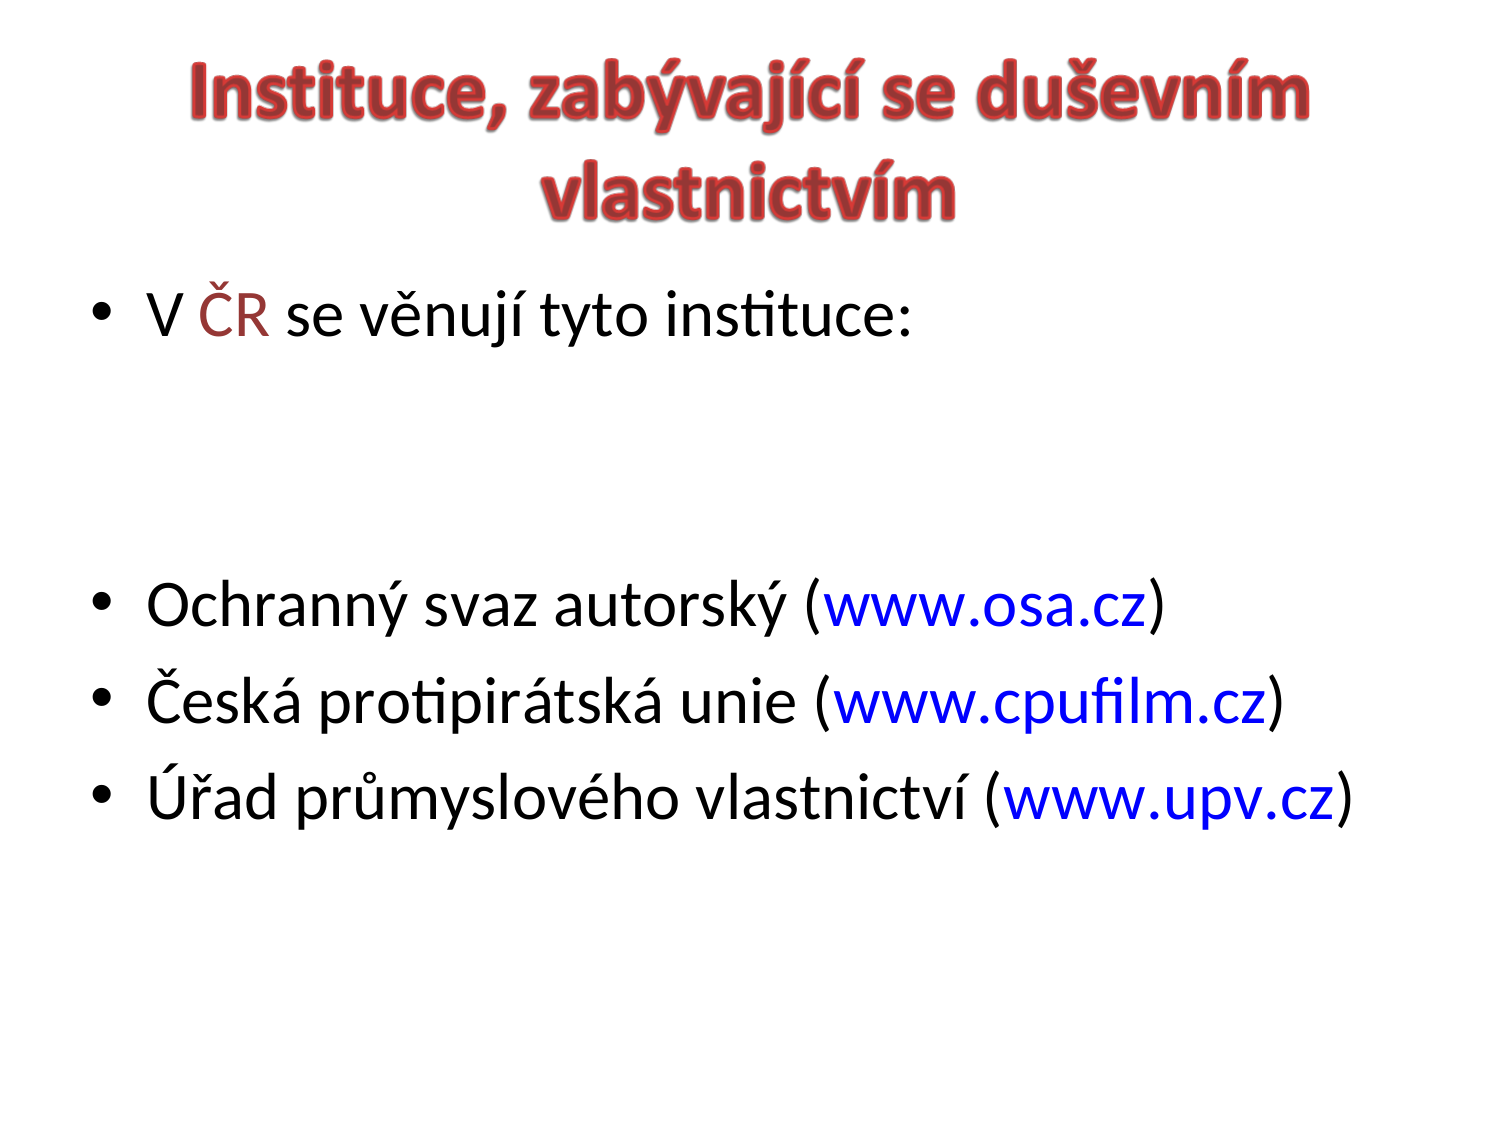

# V ČR se věnují tyto instituce:
Ochranný svaz autorský (www.osa.cz)
Česká protipirátská unie (www.cpufilm.cz)
Úřad průmyslového vlastnictví (www.upv.cz)